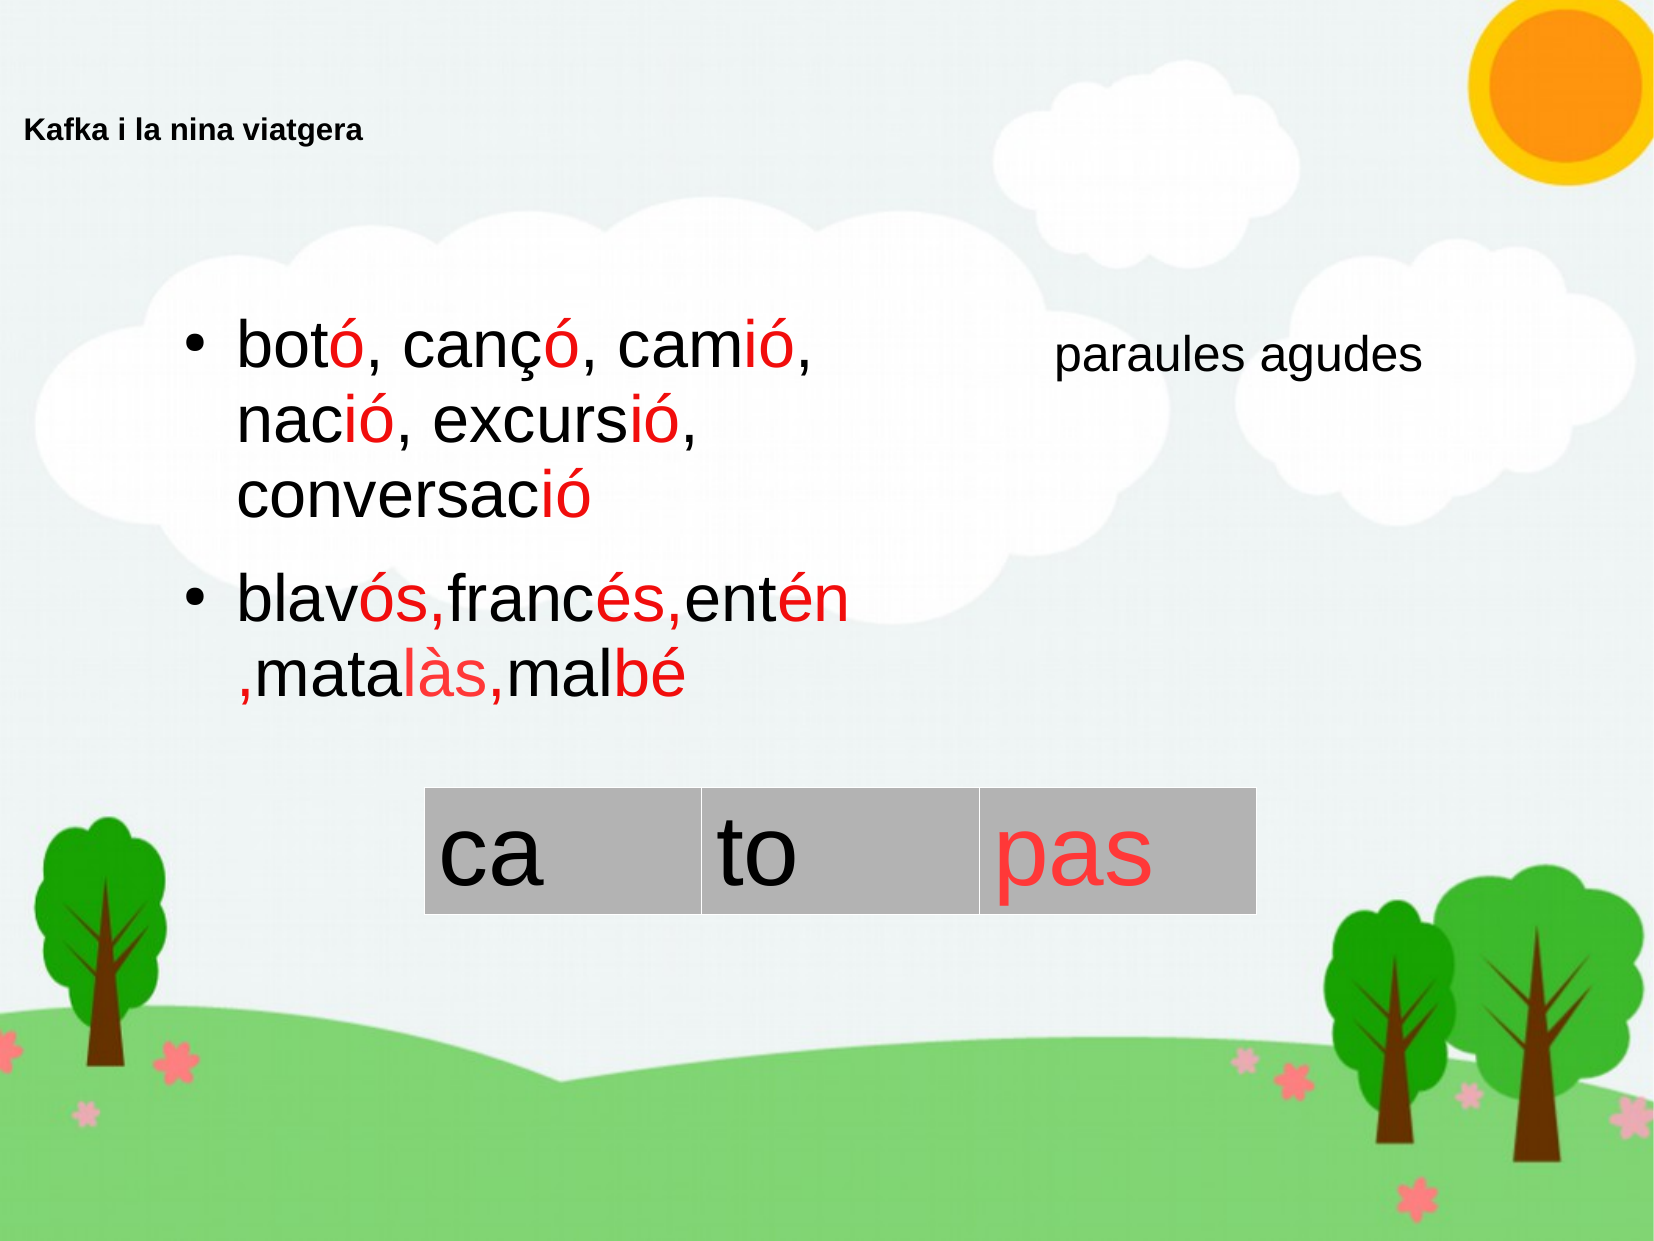

# Kafka i la nina viatgera
botó, cançó, camió, nació, excursió, conversació
blavós,francés,entén,matalàs,malbé
paraules agudes
| ca | to | pas |
| --- | --- | --- |